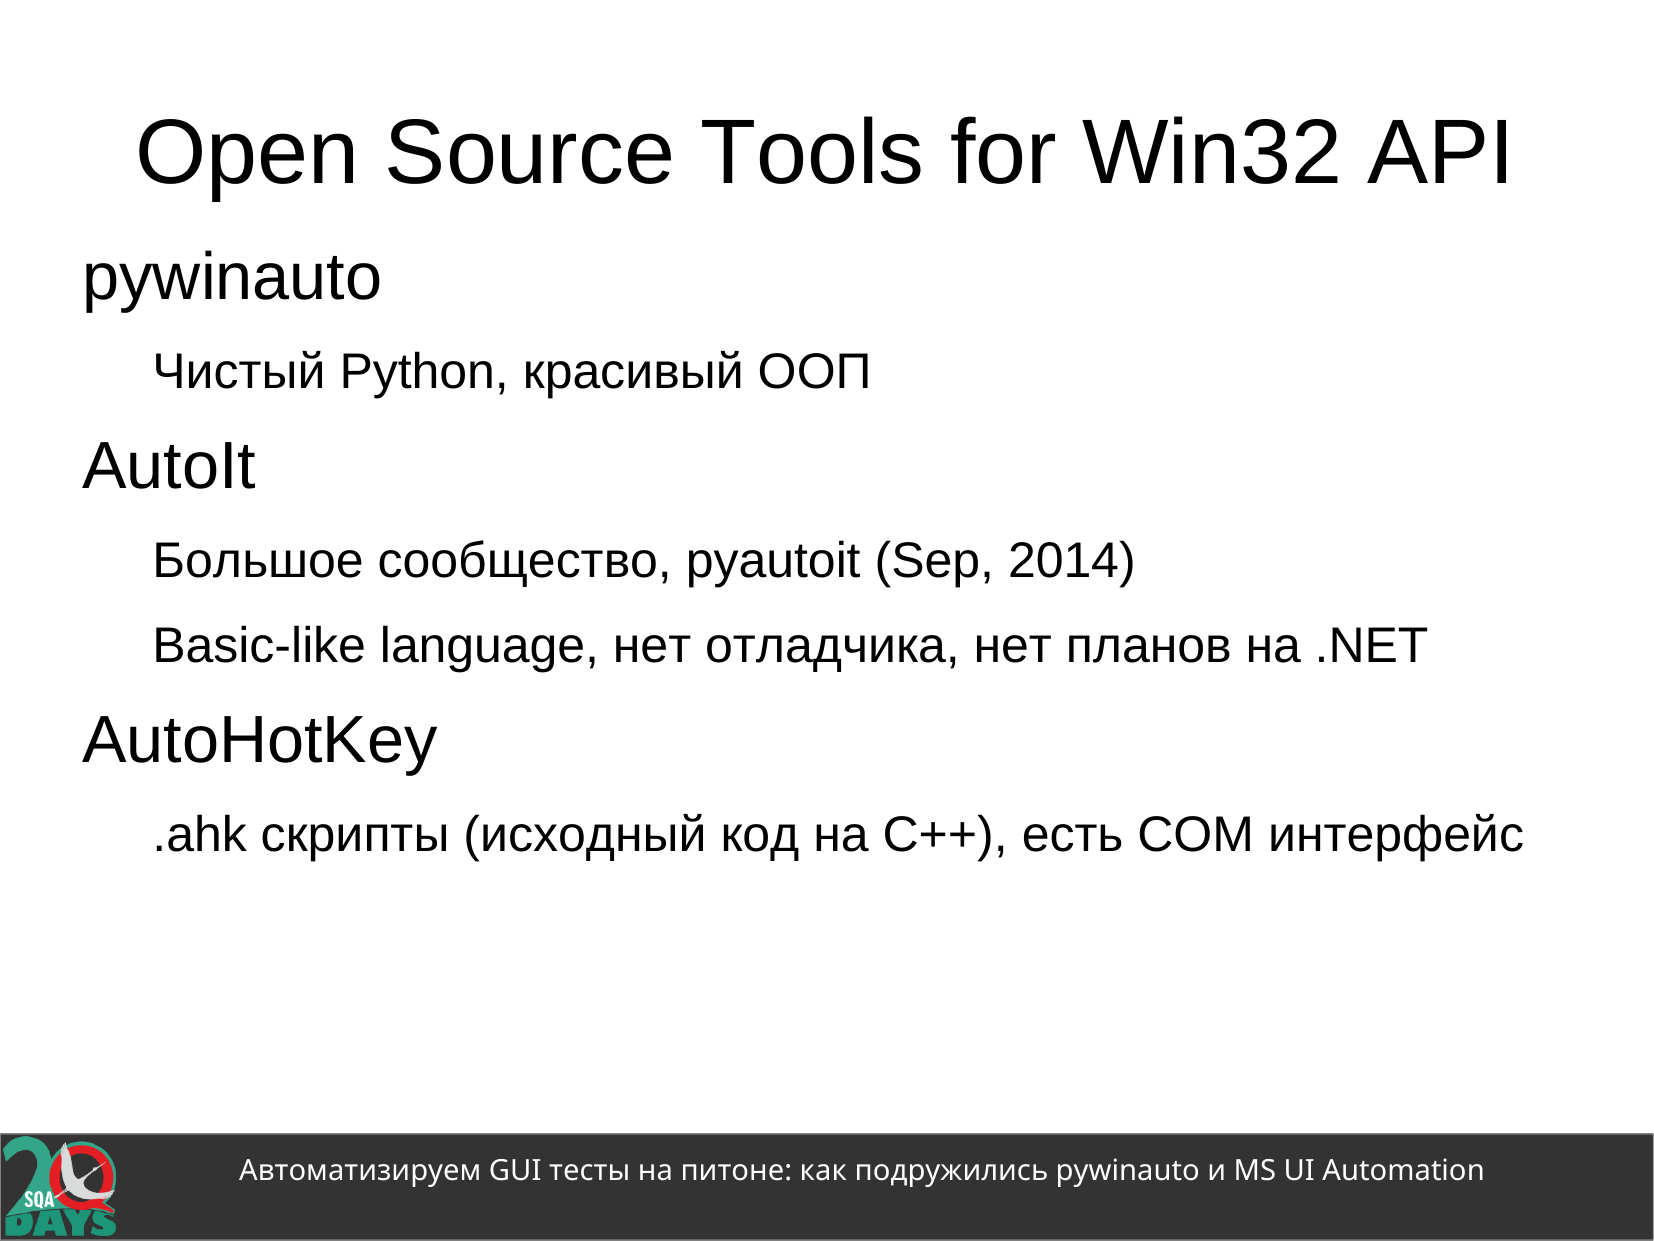

# Open Source Tools for Win32 API
pywinauto
 Чистый Python, красивый ООП
AutoIt
 Большое сообщество, pyautoit (Sep, 2014)
 Basic-like language, нет отладчика, нет планов на .NET
AutoHotKey
 .ahk скрипты (исходный код на C++), есть COM интерфейс
Автоматизируем GUI тесты на питоне: как подружились pywinauto и MS UI Automation